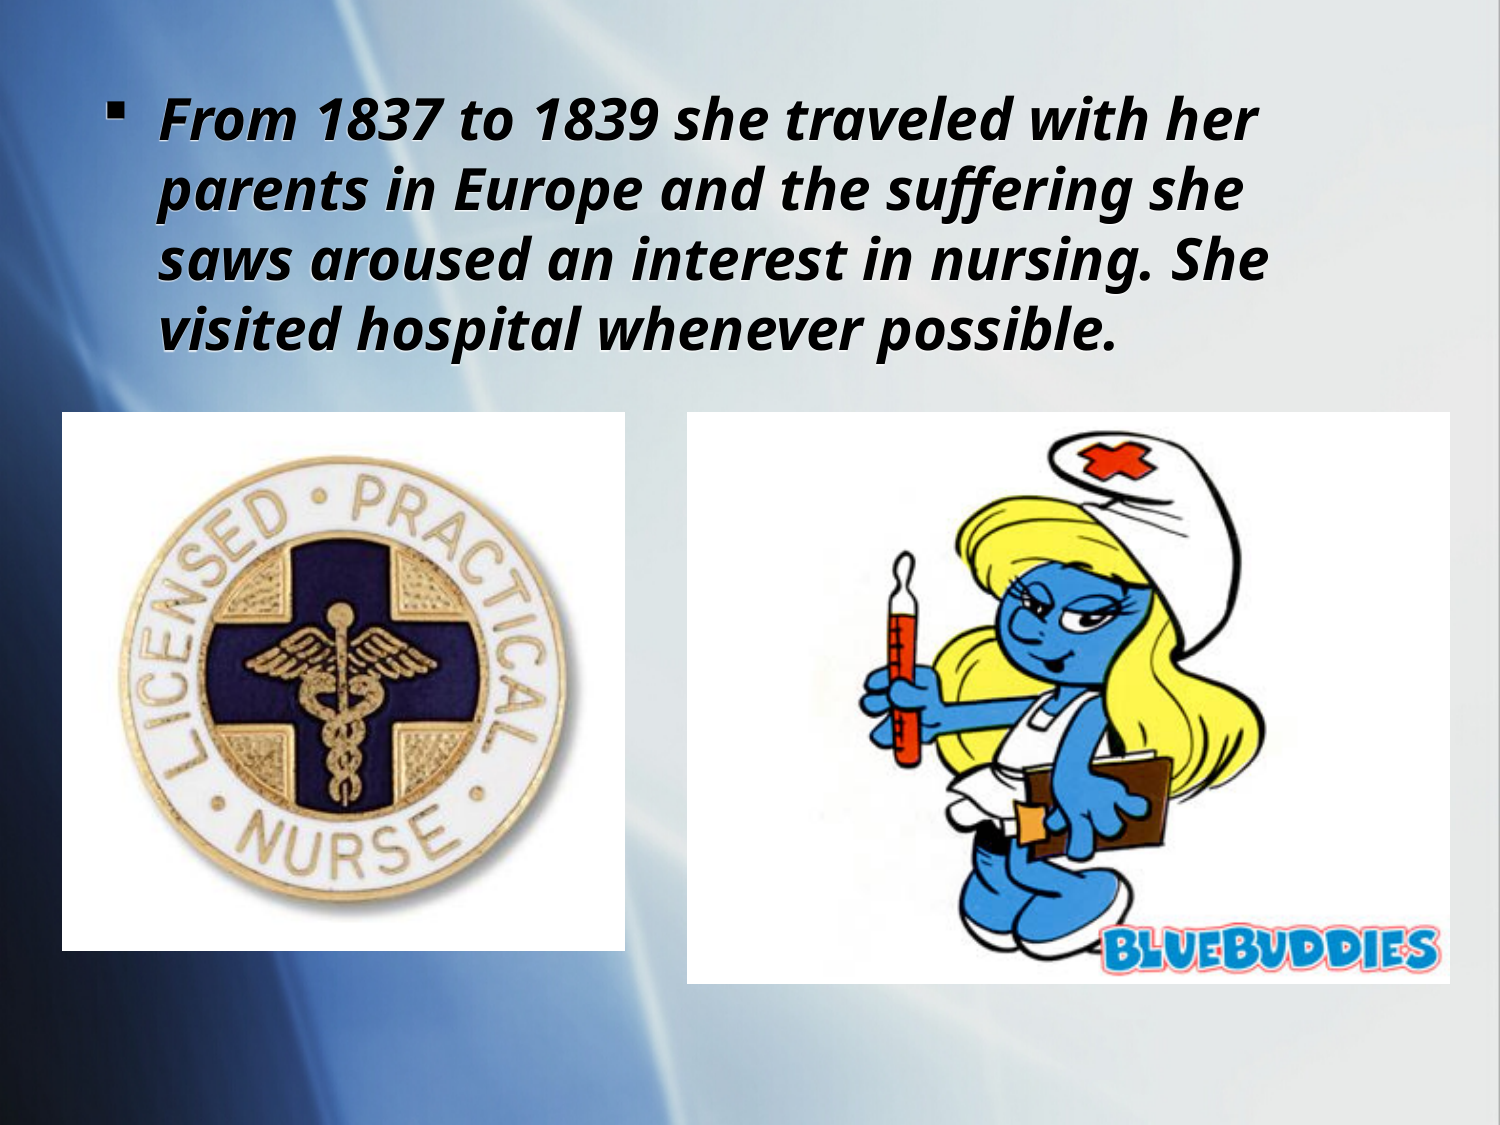

# From 1837 to 1839 she traveled with her parents in Europe and the suffering she saws aroused an interest in nursing. She visited hospital whenever possible.